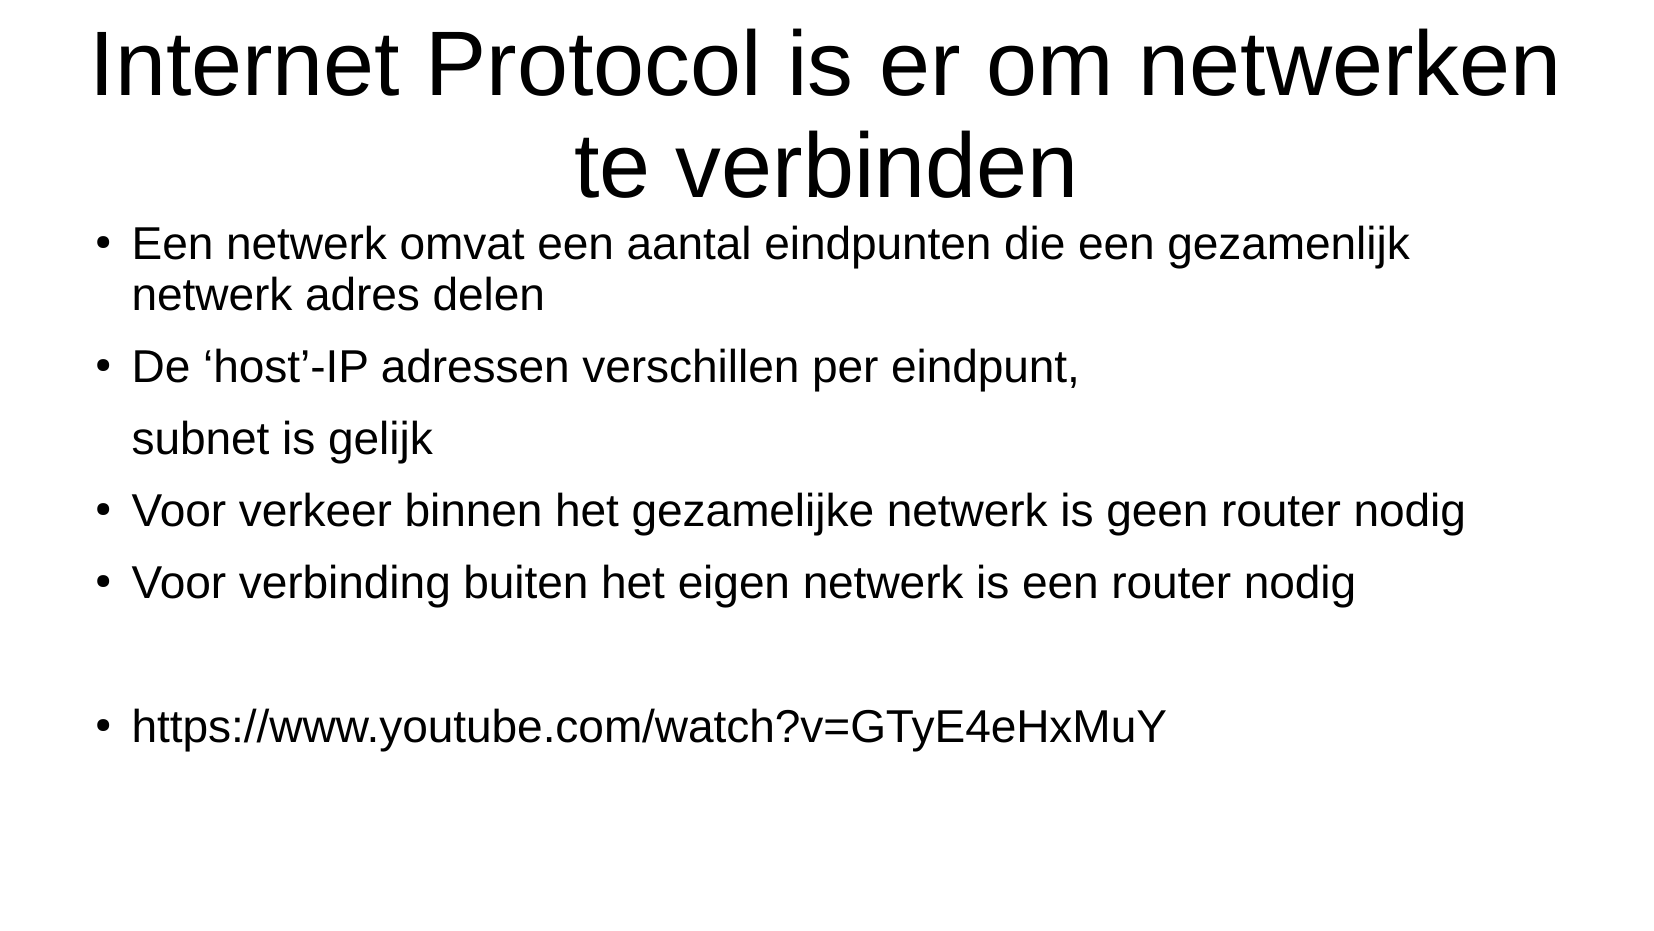

# Internet Protocol is er om netwerken te verbinden
Een netwerk omvat een aantal eindpunten die een gezamenlijk netwerk adres delen
De ‘host’-IP adressen verschillen per eindpunt,
subnet is gelijk
Voor verkeer binnen het gezamelijke netwerk is geen router nodig
Voor verbinding buiten het eigen netwerk is een router nodig
https://www.youtube.com/watch?v=GTyE4eHxMuY